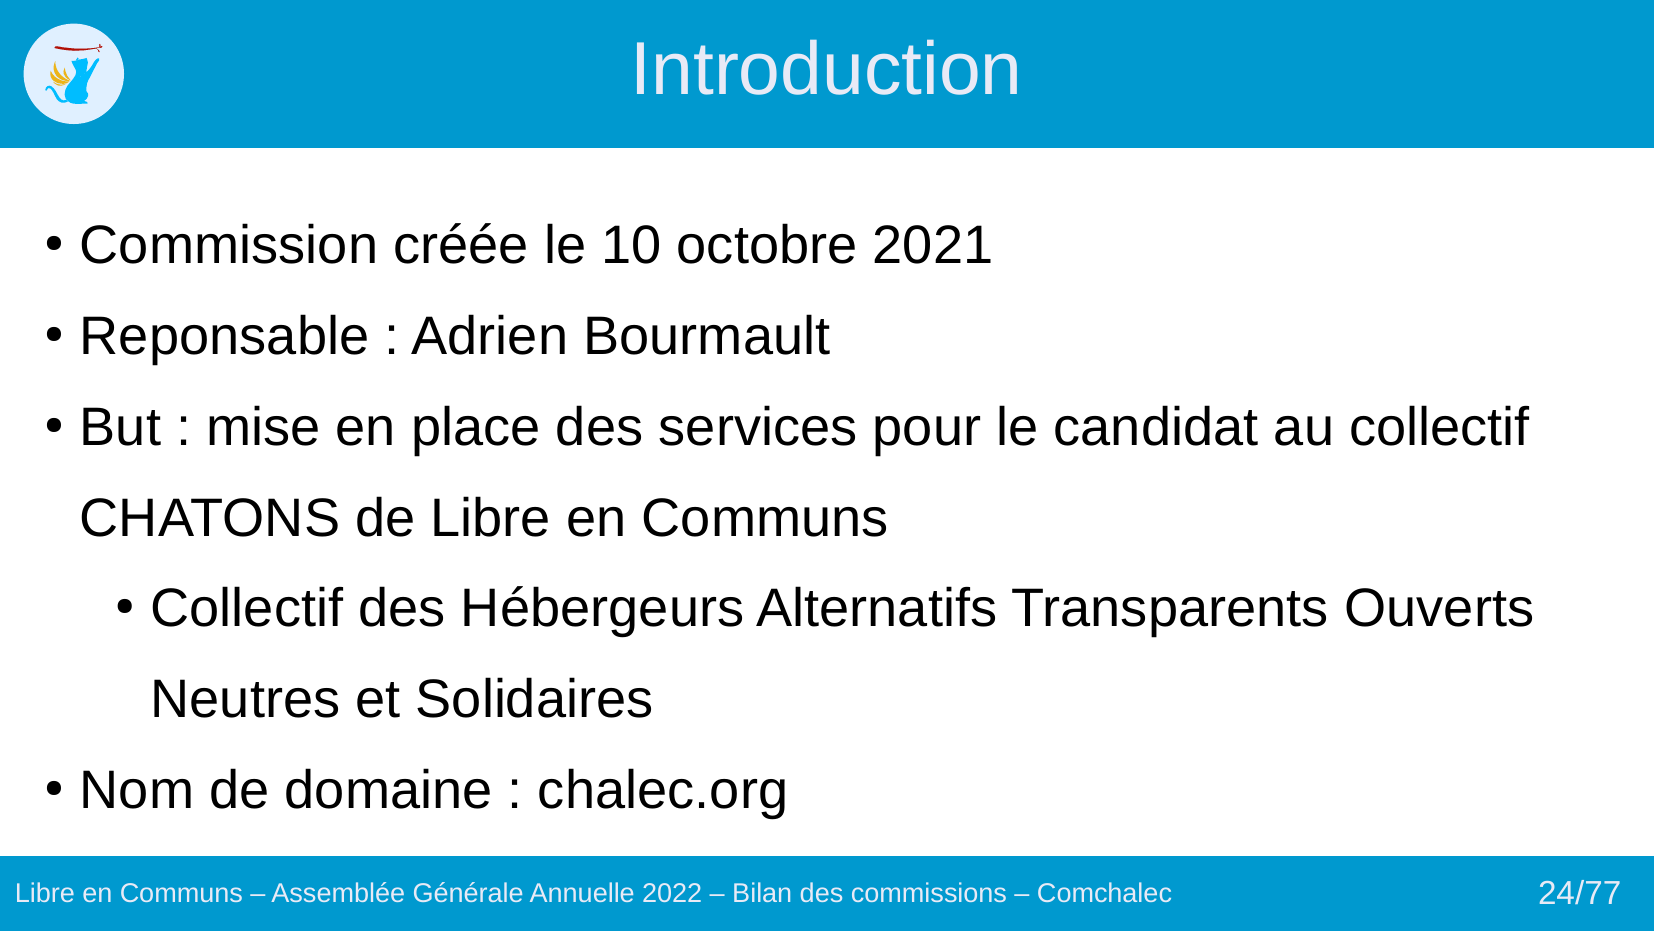

Introduction
Commission créée le 10 octobre 2021
Reponsable : Adrien Bourmault
But : mise en place des services pour le candidat au collectif CHATONS de Libre en Communs
Collectif des Hébergeurs Alternatifs Transparents Ouverts Neutres et Solidaires
Nom de domaine : chalec.org
Libre en Communs – Assemblée Générale Annuelle 2022 – Bilan des commissions – Comchalec